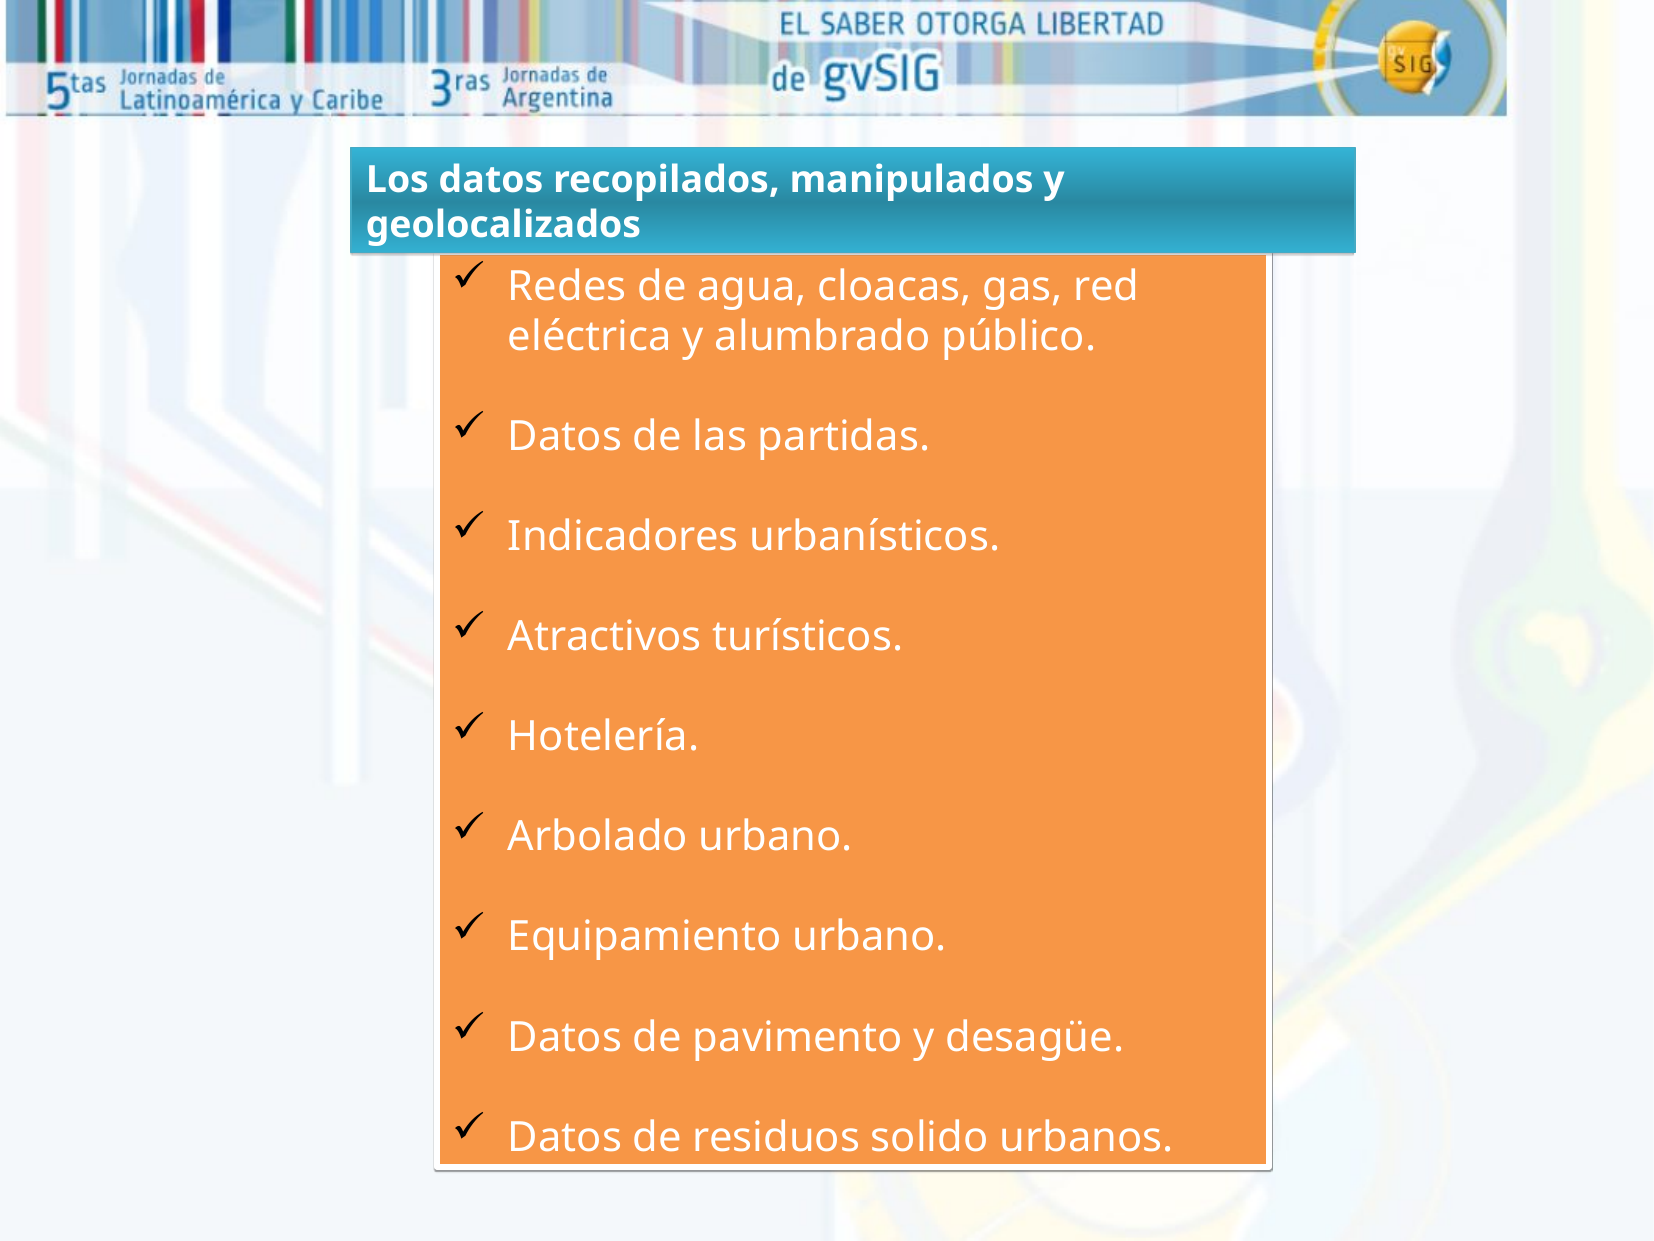

Los datos recopilados, manipulados y geolocalizados
Redes de agua, cloacas, gas, red eléctrica y alumbrado público.
Datos de las partidas.
Indicadores urbanísticos.
Atractivos turísticos.
Hotelería.
Arbolado urbano.
Equipamiento urbano.
Datos de pavimento y desagüe.
Datos de residuos solido urbanos.